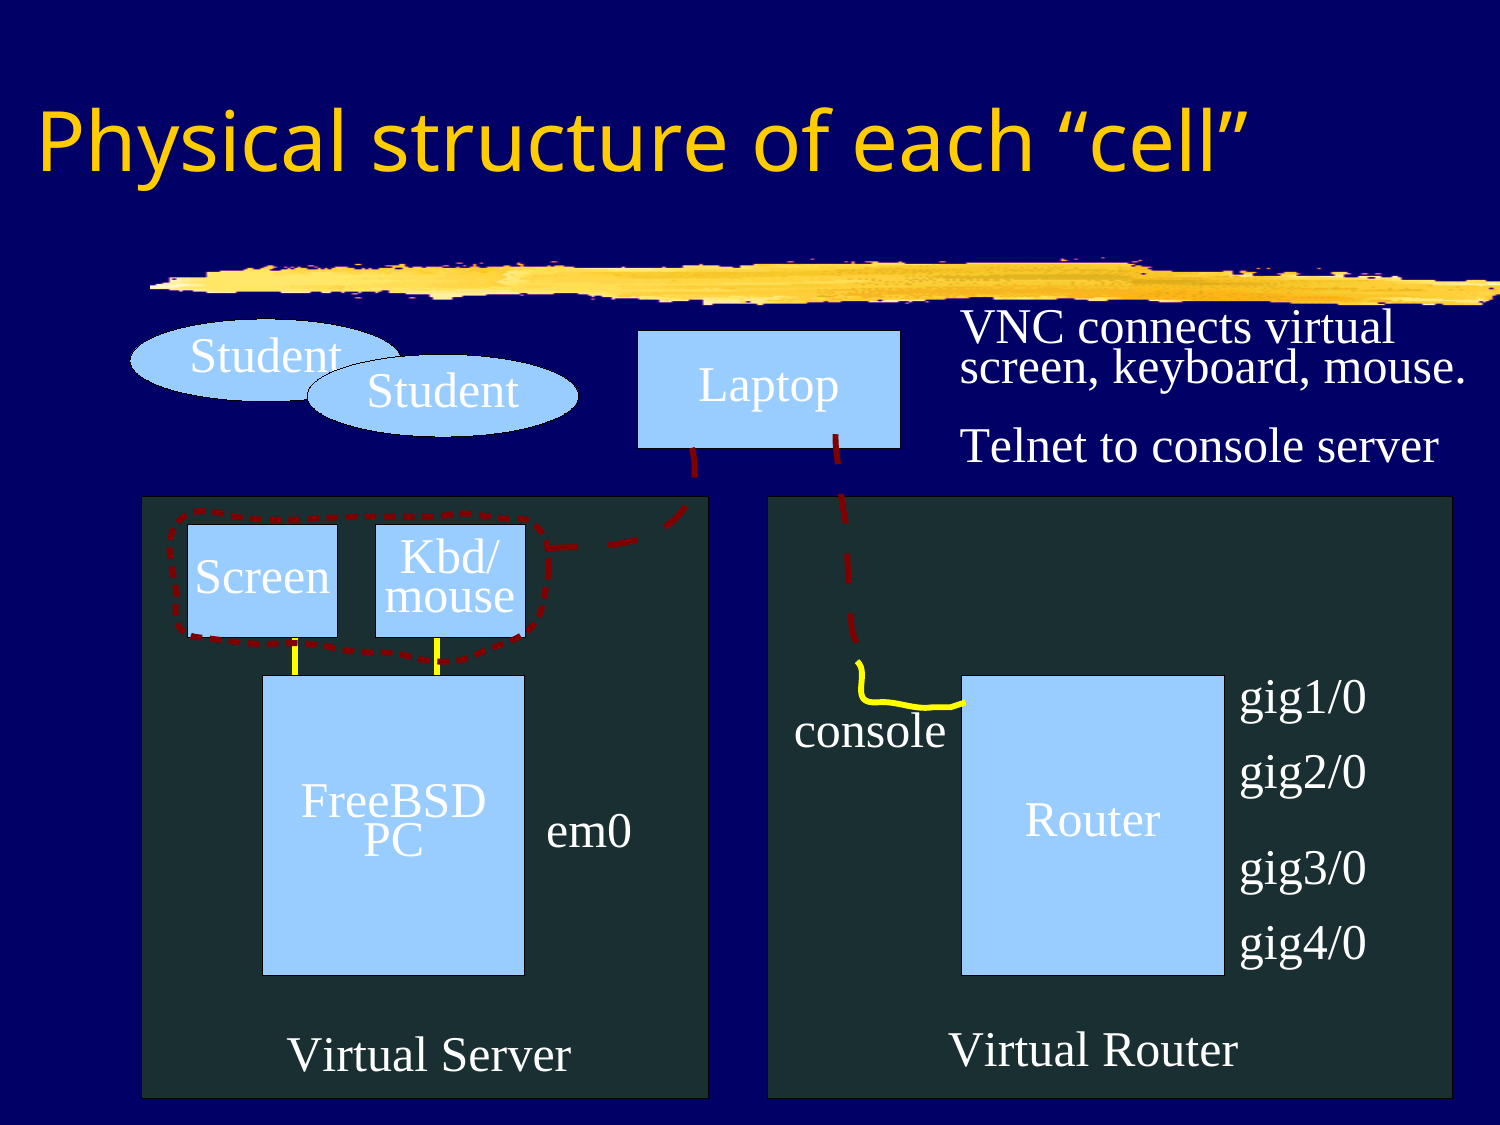

# Physical structure of each “cell”
VNC connects virtual screen, keyboard, mouse.
Telnet to console server
Student
Laptop
Student
Screen
Kbd/
mouse
FreeBSD
PC
em0
Router
gig1/0
console
gig2/0
gig3/0
gig4/0
Virtual Router
Virtual Server